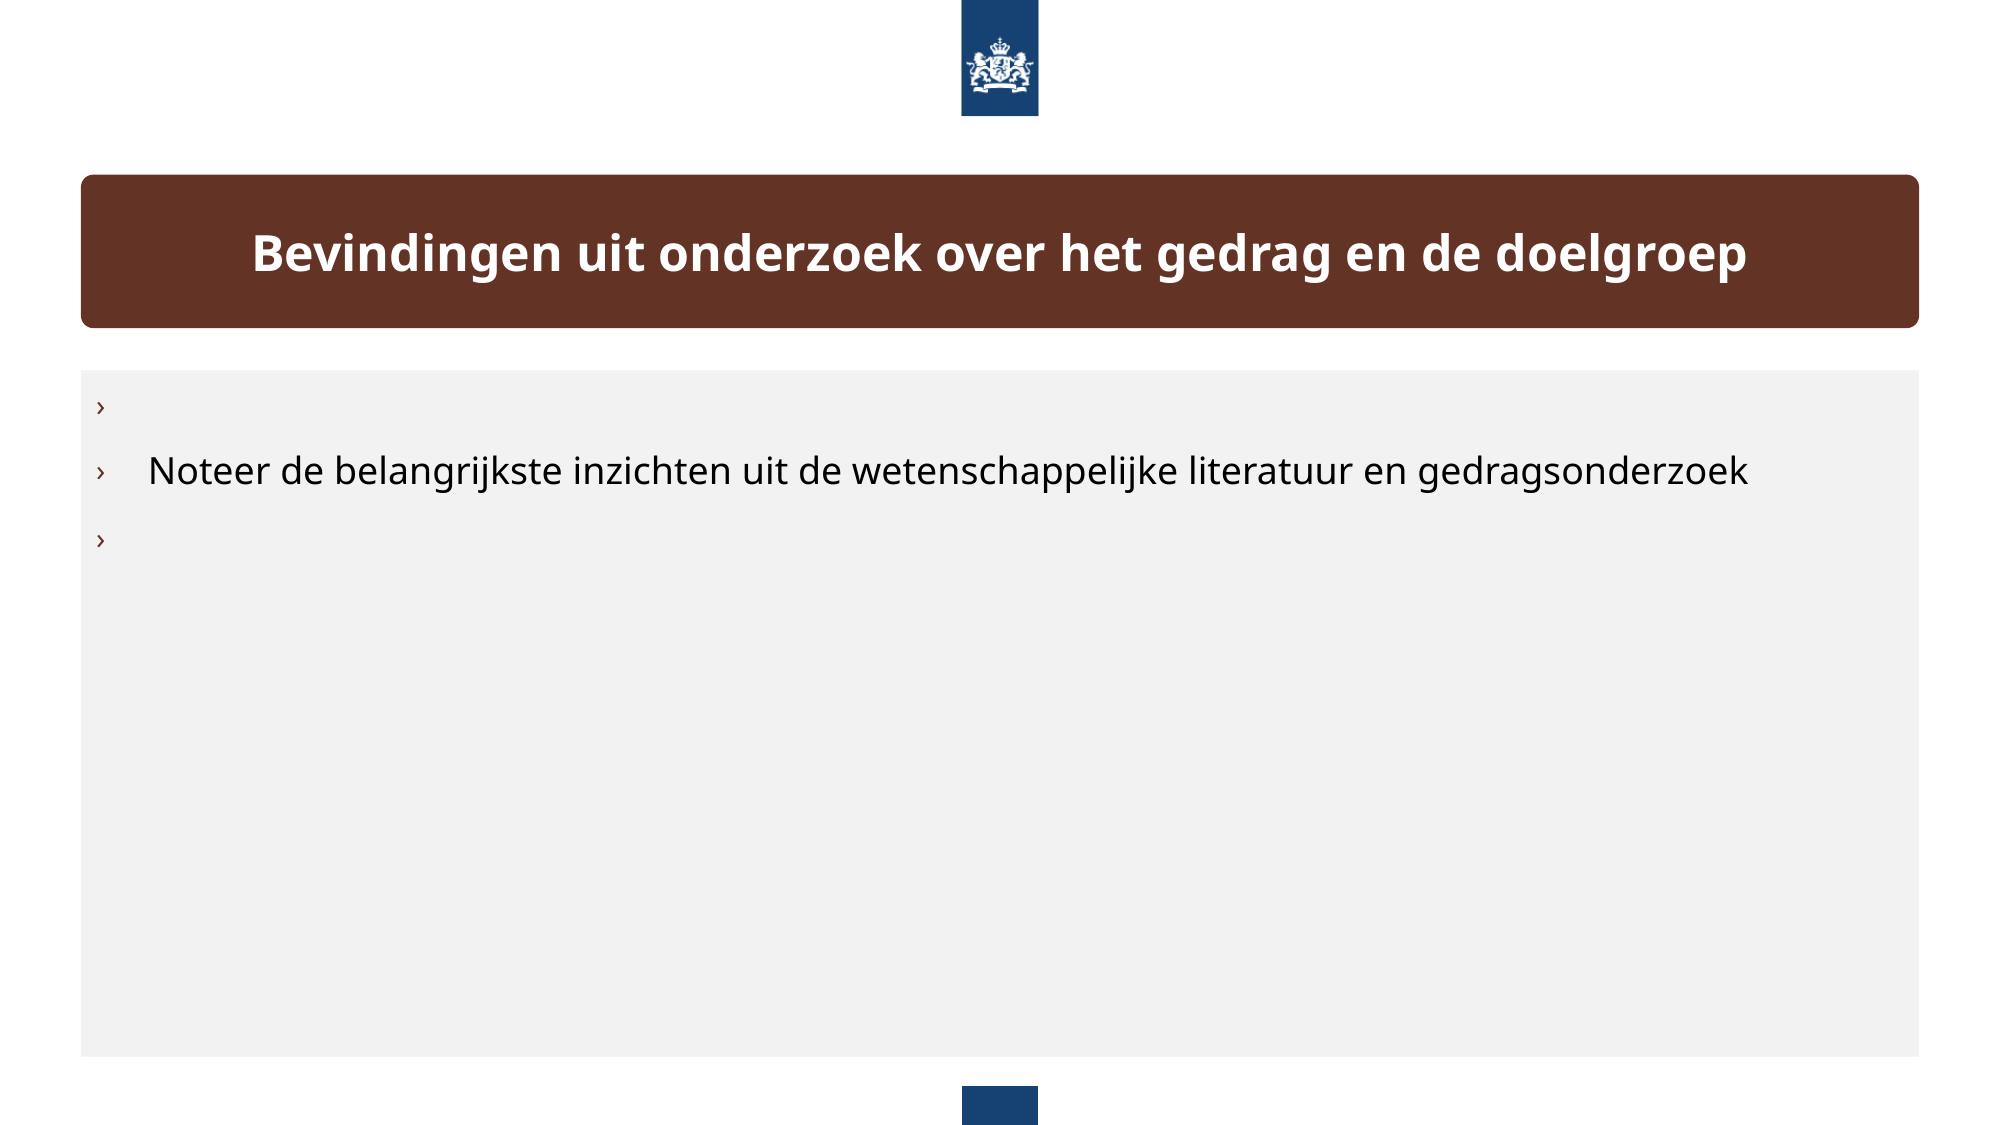

Bevindingen uit onderzoek over het gedrag en de doelgroep
Noteer de belangrijkste inzichten uit de wetenschappelijke literatuur en gedragsonderzoek